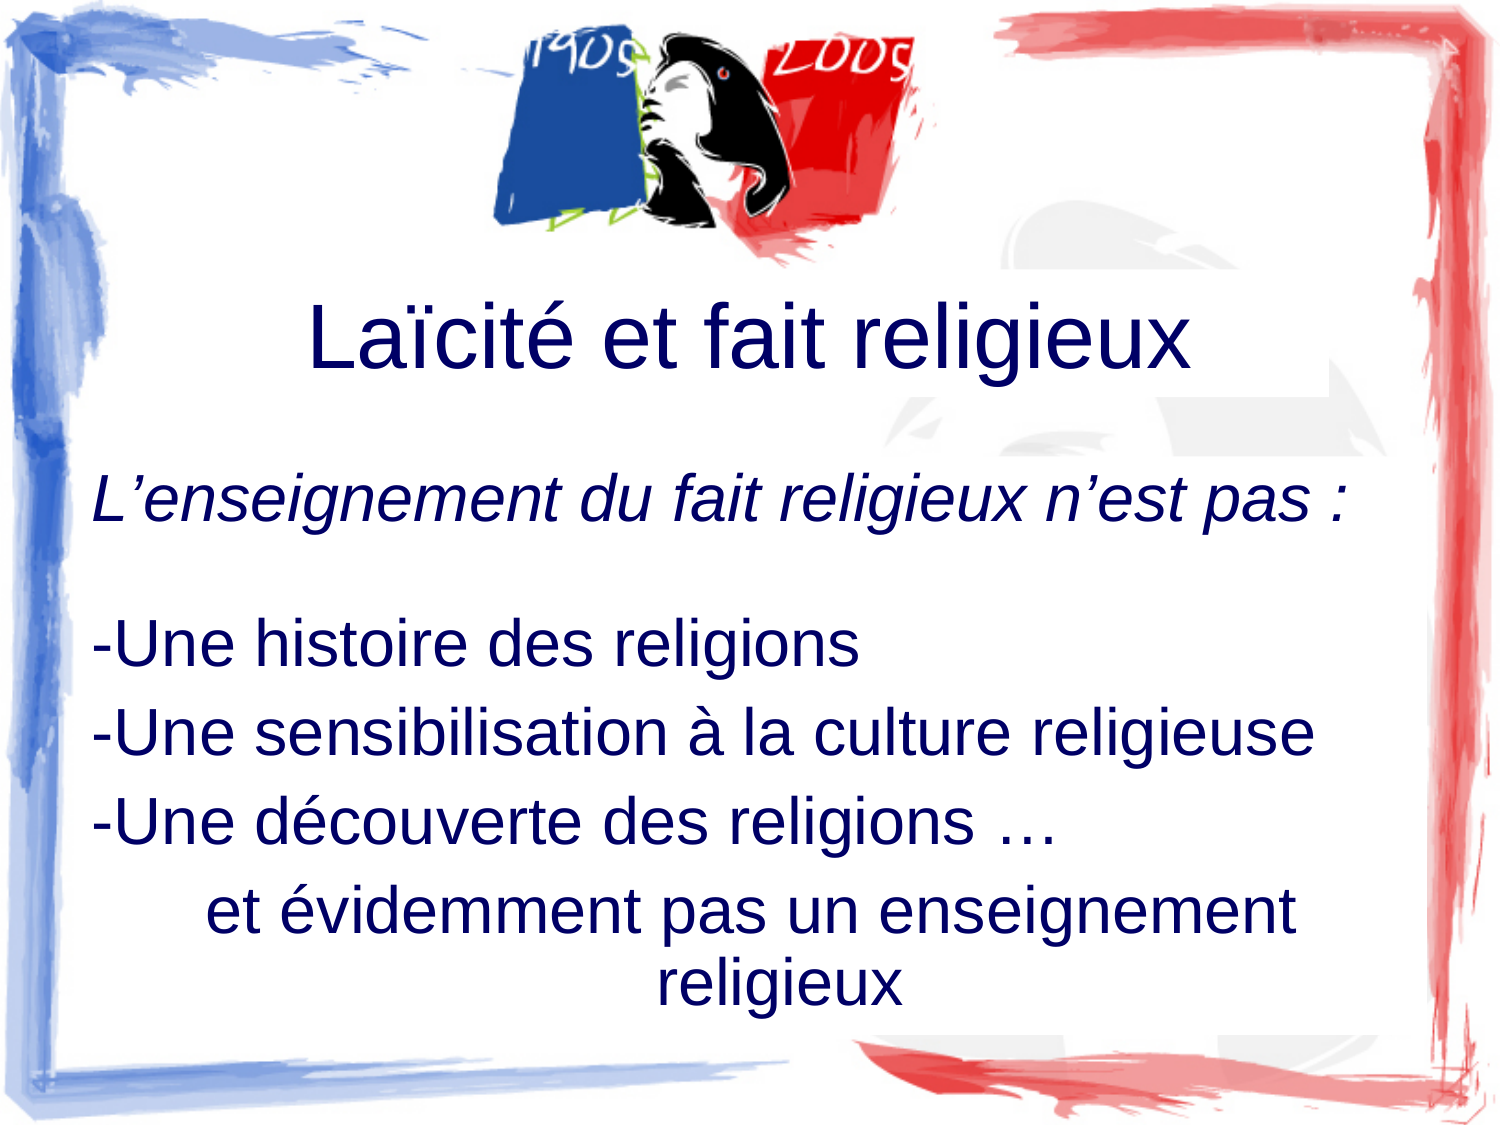

# Laïcité et fait religieux
L’enseignement du fait religieux n’est pas :
-Une histoire des religions
-Une sensibilisation à la culture religieuse
-Une découverte des religions …
et évidemment pas un enseignement religieux